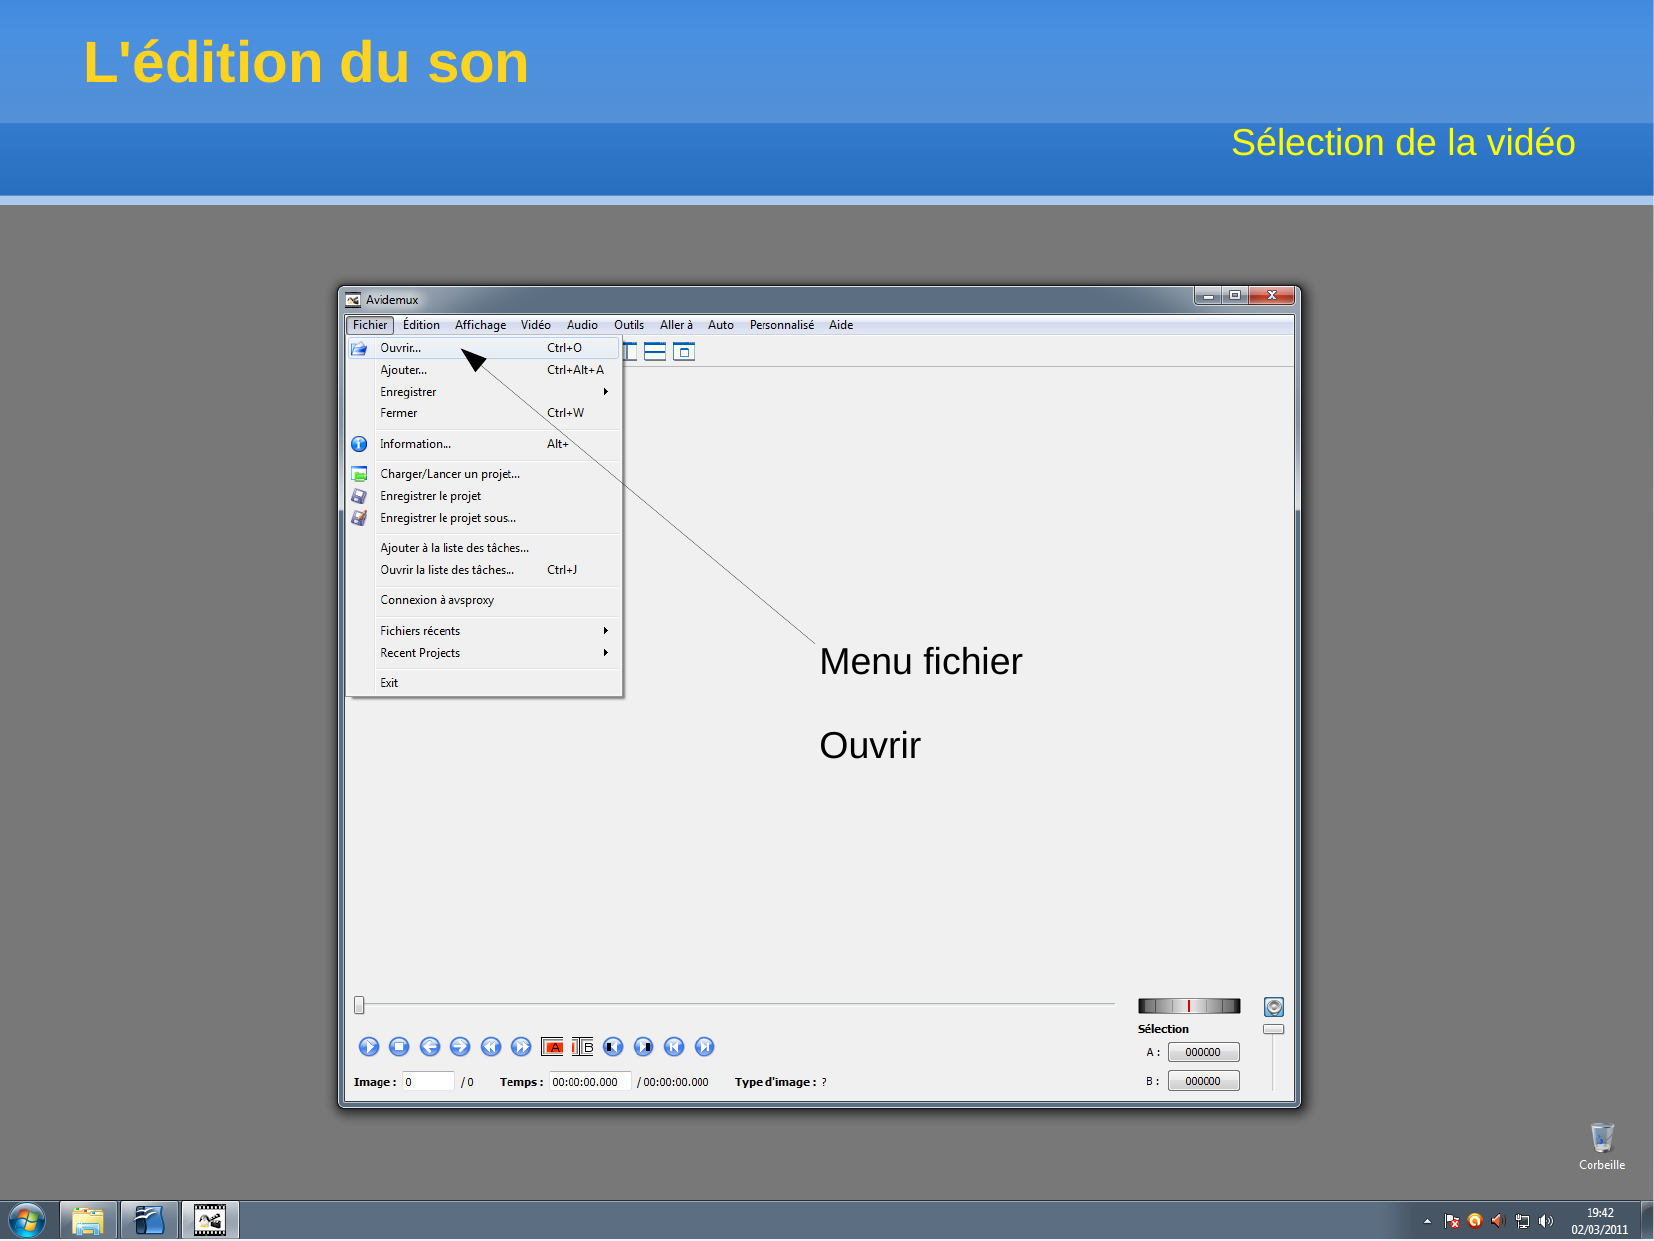

L'édition du son
Sélection de la vidéo
#
Menu fichier
Ouvrir